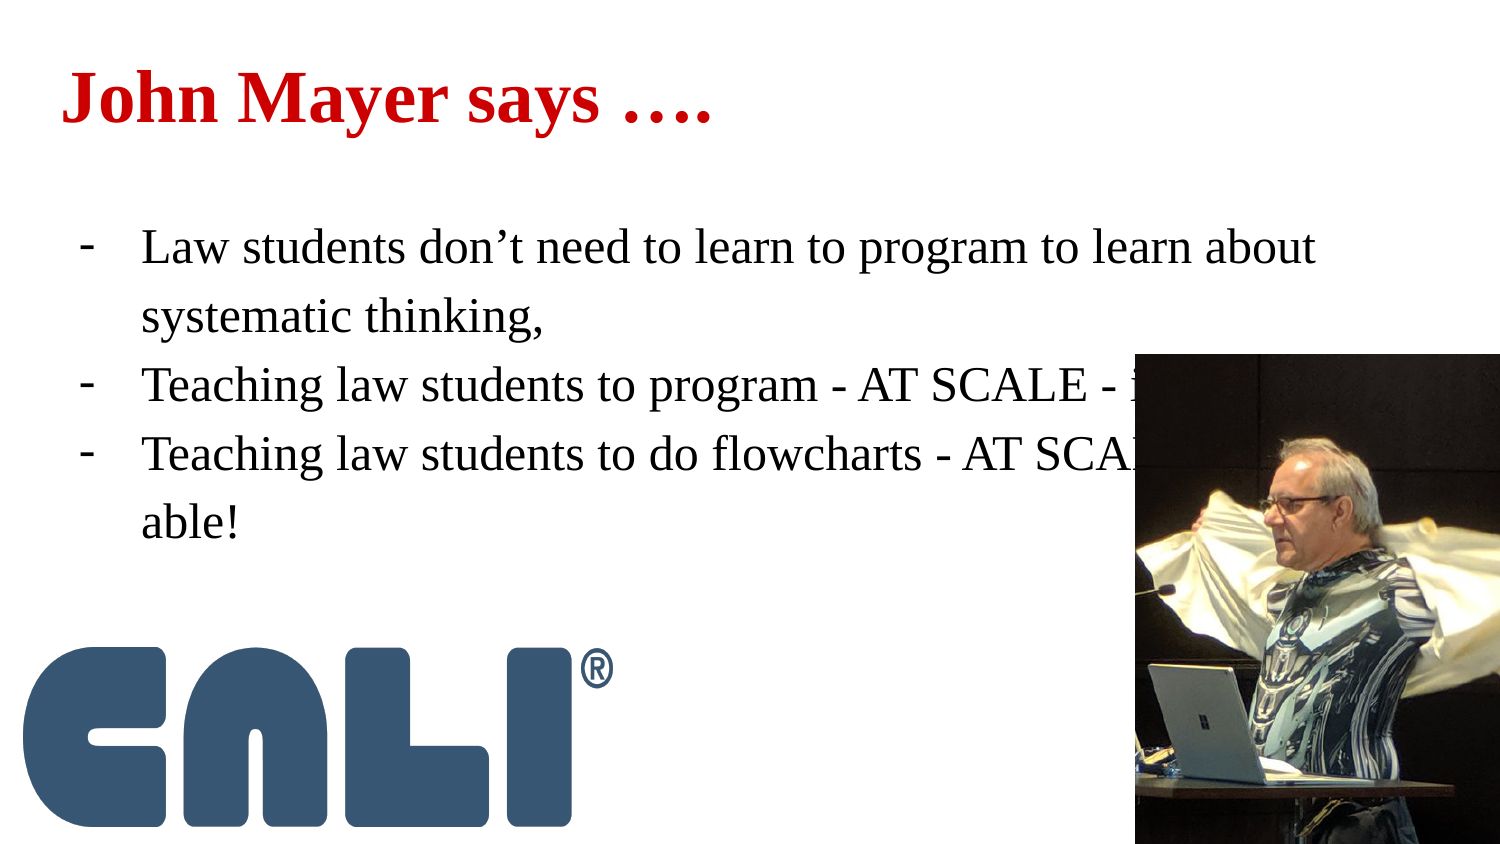

# John Mayer says ….
Law students don’t need to learn to program to learn about systematic thinking,
Teaching law students to program - AT SCALE - is really hard
Teaching law students to do flowcharts - AT SCALE - is do-able!